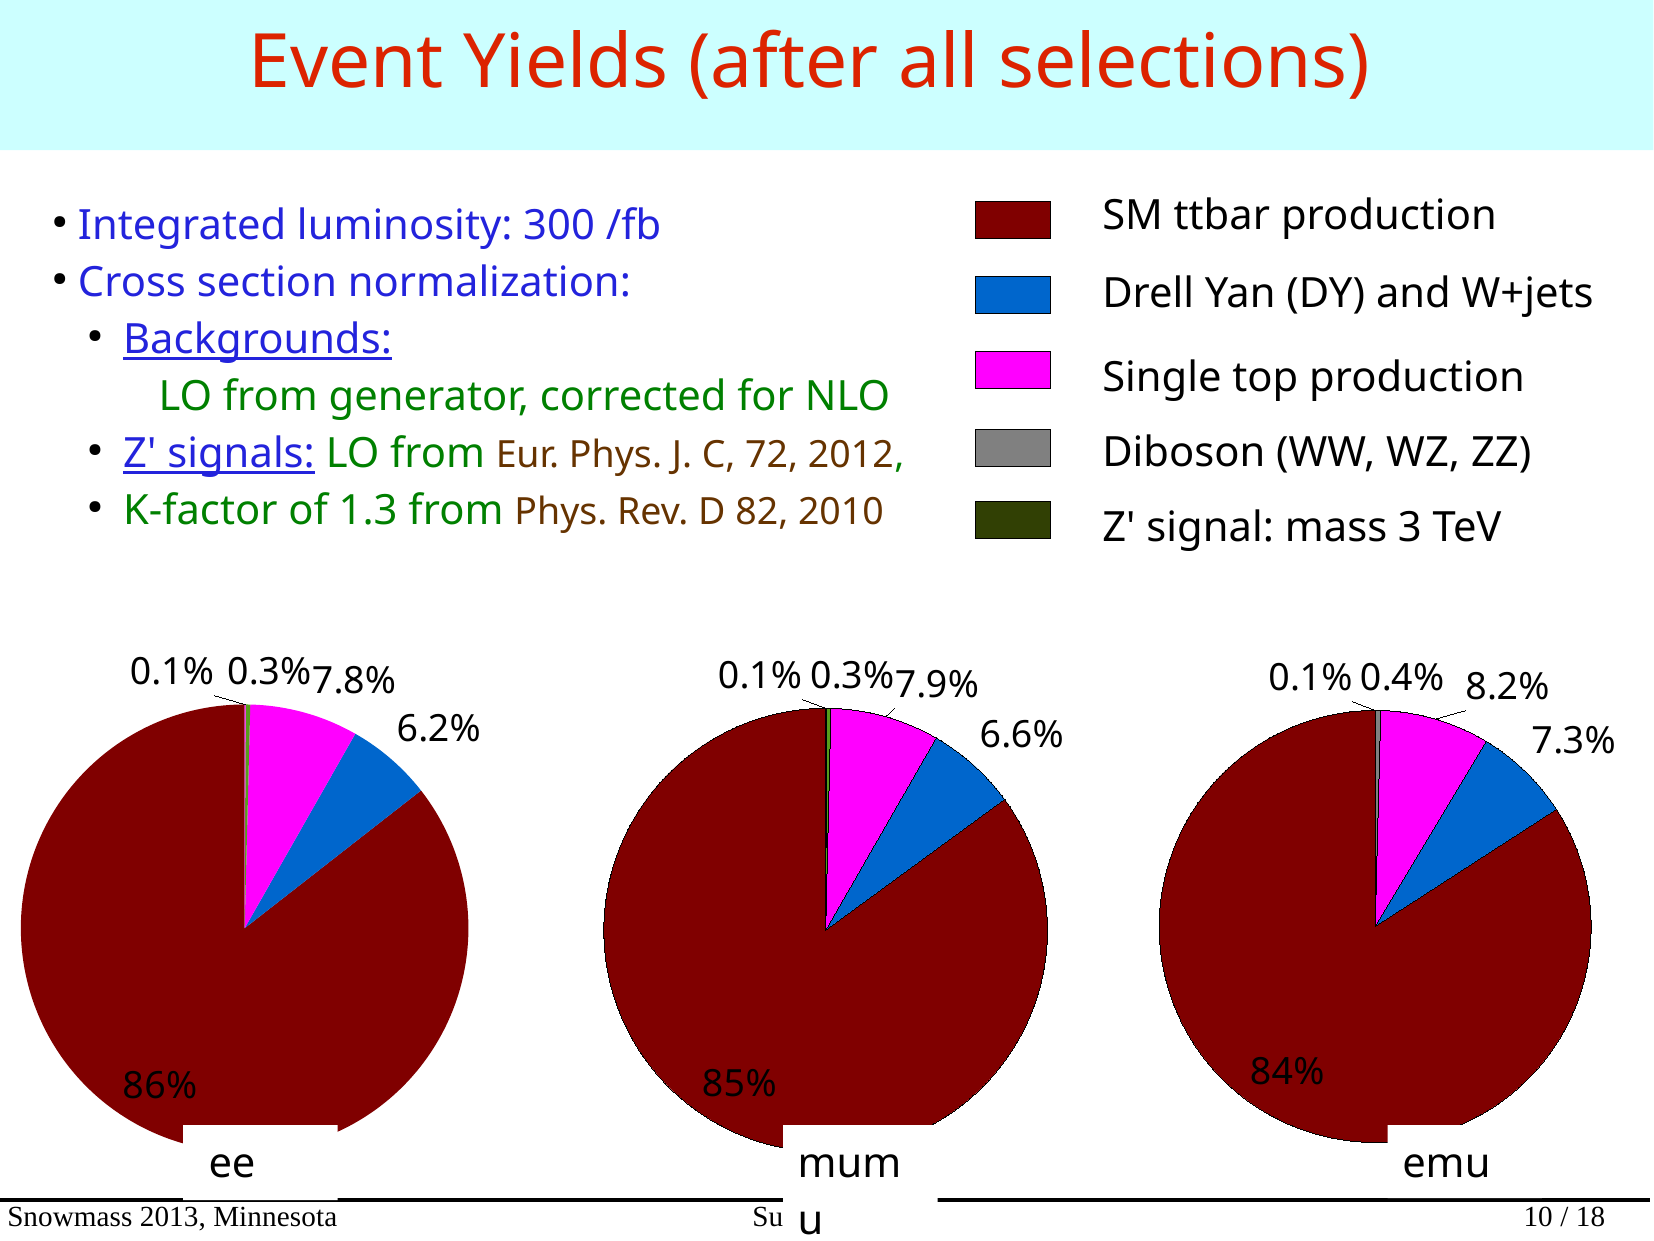

Event Yields (after all selections)
SM ttbar production
 Integrated luminosity: 300 /fb
 Cross section normalization:
Backgrounds:
LO from generator, corrected for NLO
Z' signals: LO from Eur. Phys. J. C, 72, 2012,
K-factor of 1.3 from Phys. Rev. D 82, 2010
Drell Yan (DY) and W+jets
Single top production
Diboson (WW, WZ, ZZ)
Z' signal: mass 3 TeV
### Chart
| Category | Column 1 |
|---|---|
| SMttbar | 224321.0 |
| Bj | 16293.8 |
| Singletop | 20546.7 |
| BB | 859.795 |
| Zprime3TeV | 187.275 |
| None | None |
| None | None |
| None | None |
### Chart
| Category | Column 1 |
|---|---|
| SMttbar | 237839.0 |
| Bj | 18569.6 |
| Singletop | 22153.3 |
| BB | 874.874 |
| Zprime3TeV | 193.684 |
| None | None |
| None | None |
### Chart
| Category | Column 1 |
|---|---|
| SMttbar | 532754.0 |
| Bj | 46054.7 |
| Singletop | 51806.6 |
| BB | 2232.84 |
| Zprime3TeV | 380.959 |
| None | None |
| None | None | ee
mumu
emu
10